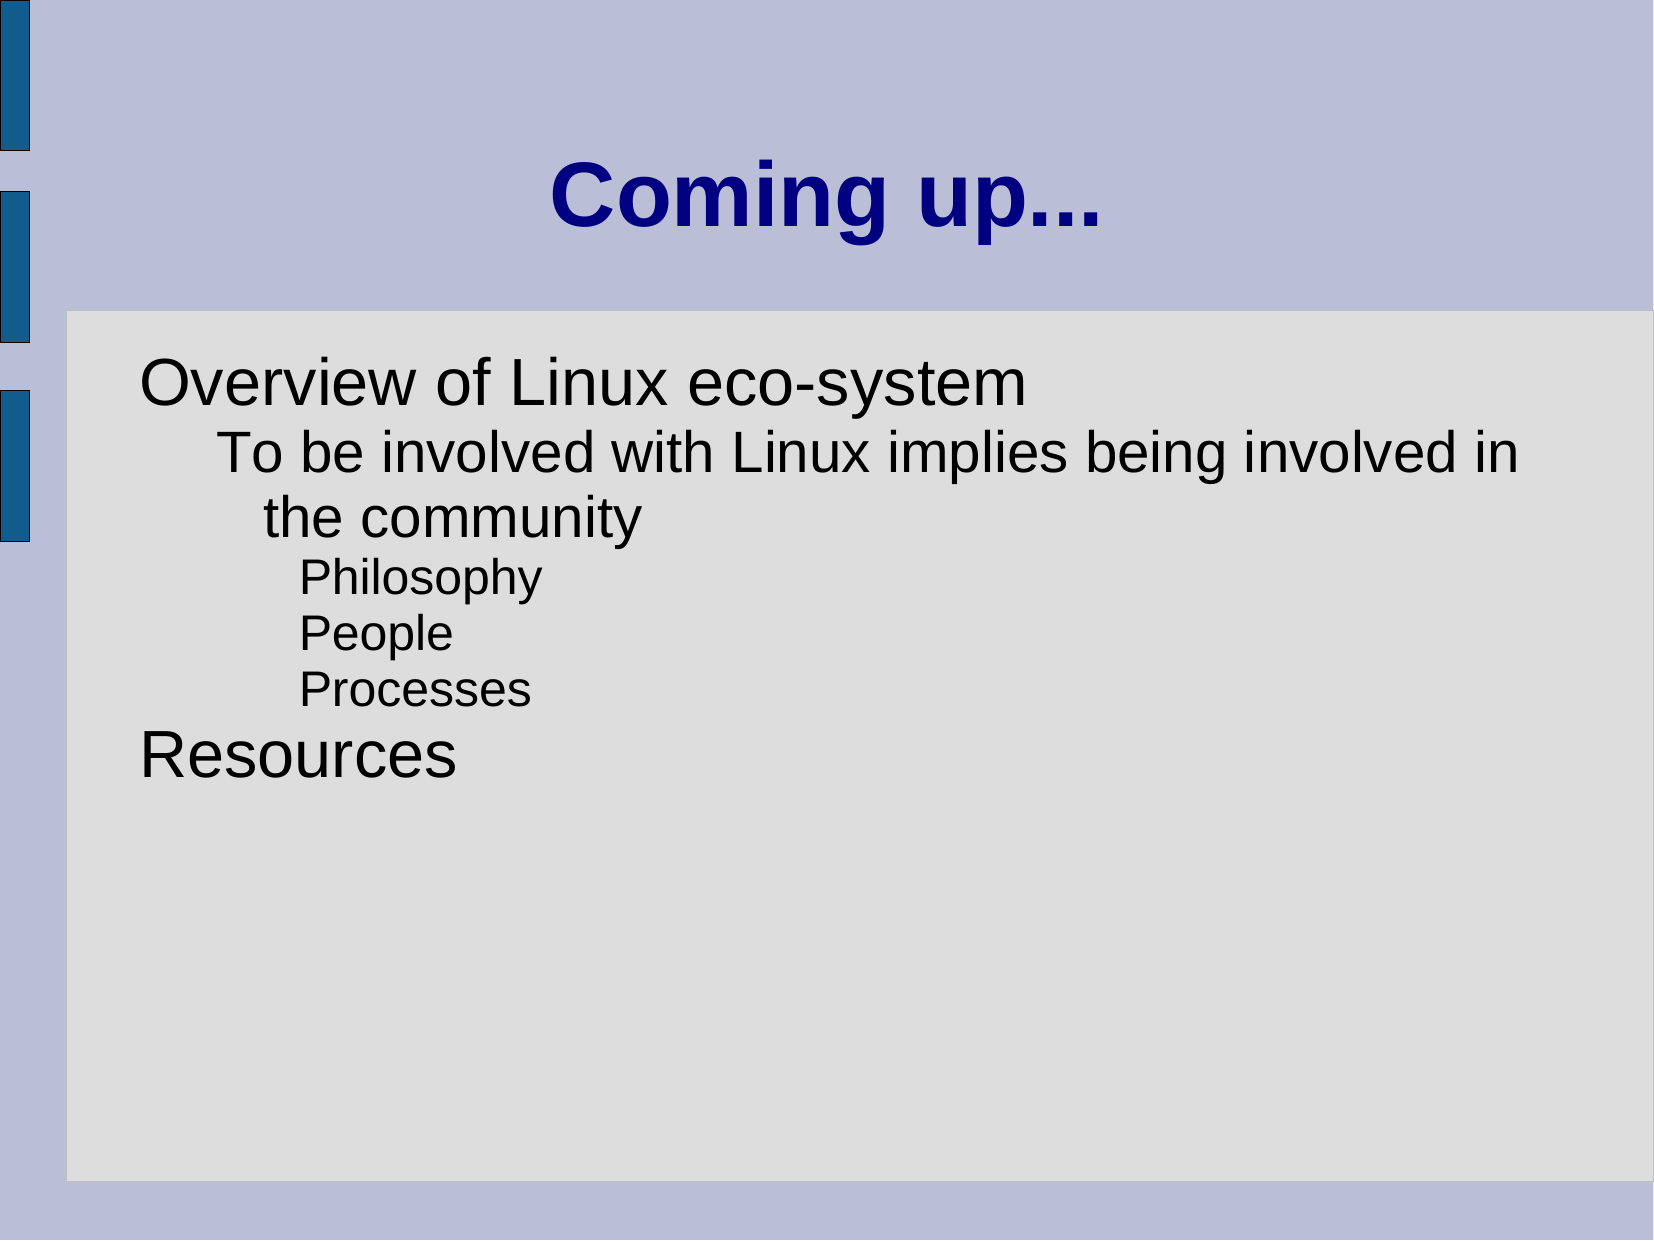

# Coming up...
Overview of Linux eco-system
To be involved with Linux implies being involved in the community
Philosophy
People
Processes
Resources